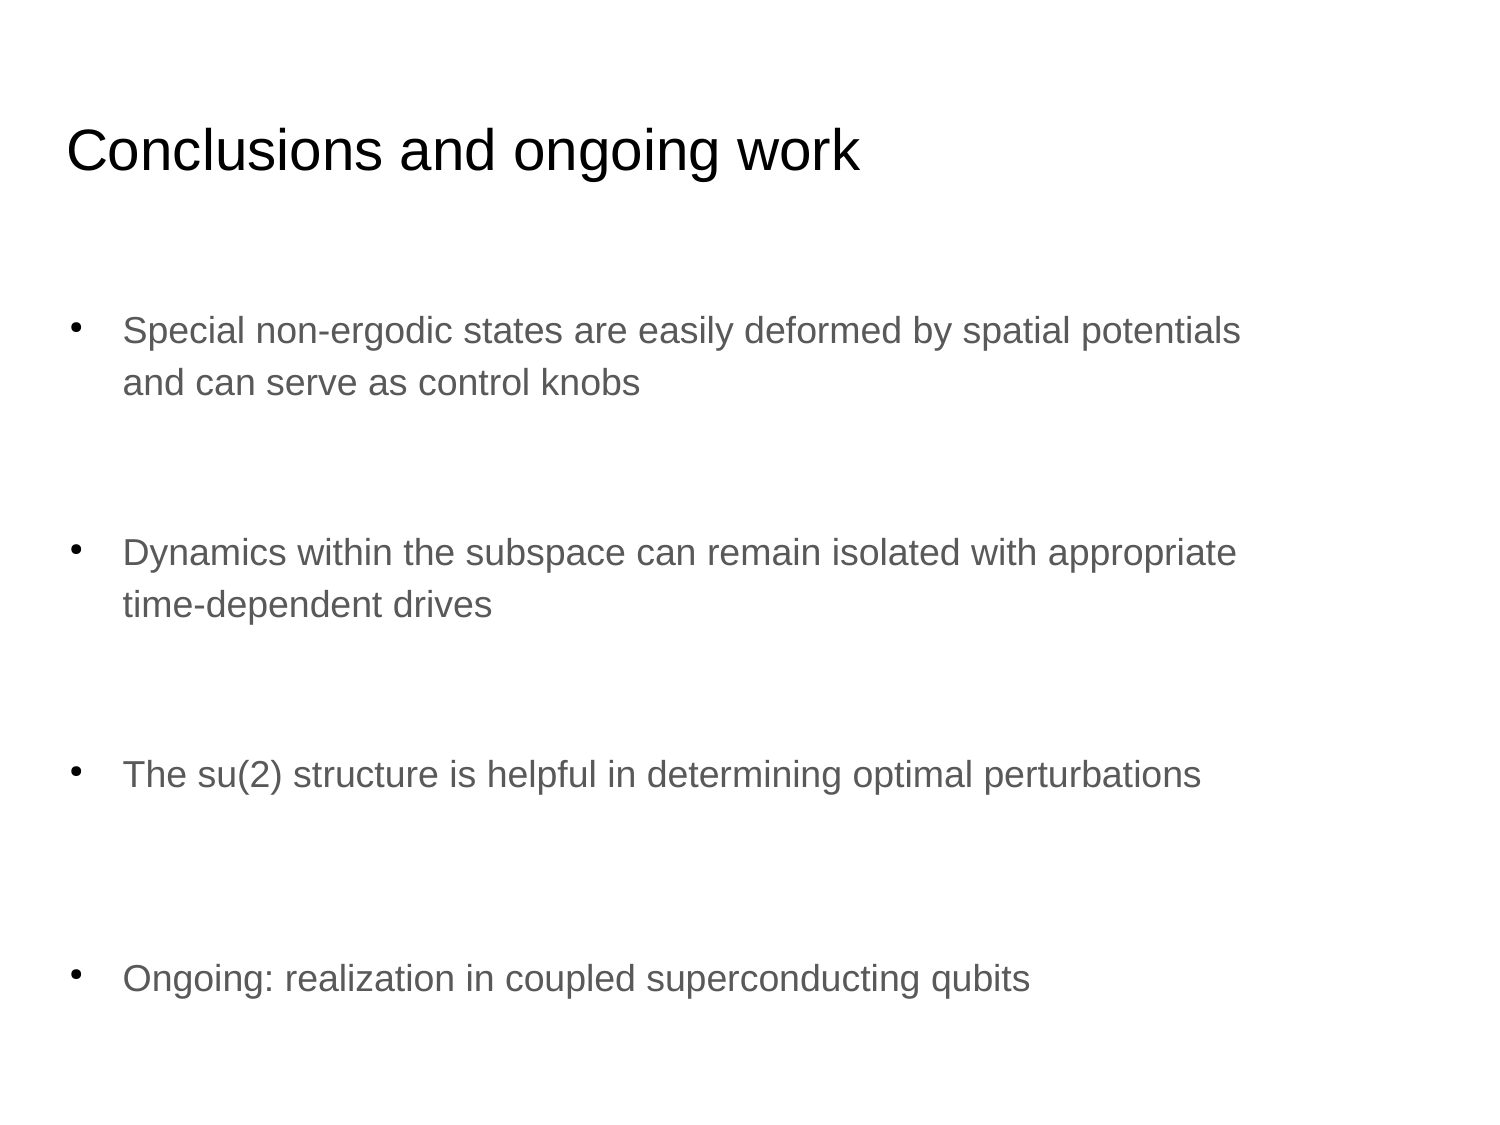

# Conclusions and ongoing work
Special non-ergodic states are easily deformed by spatial potentials and can serve as control knobs
Dynamics within the subspace can remain isolated with appropriate time-dependent drives
The su(2) structure is helpful in determining optimal perturbations
Ongoing: realization in coupled superconducting qubits